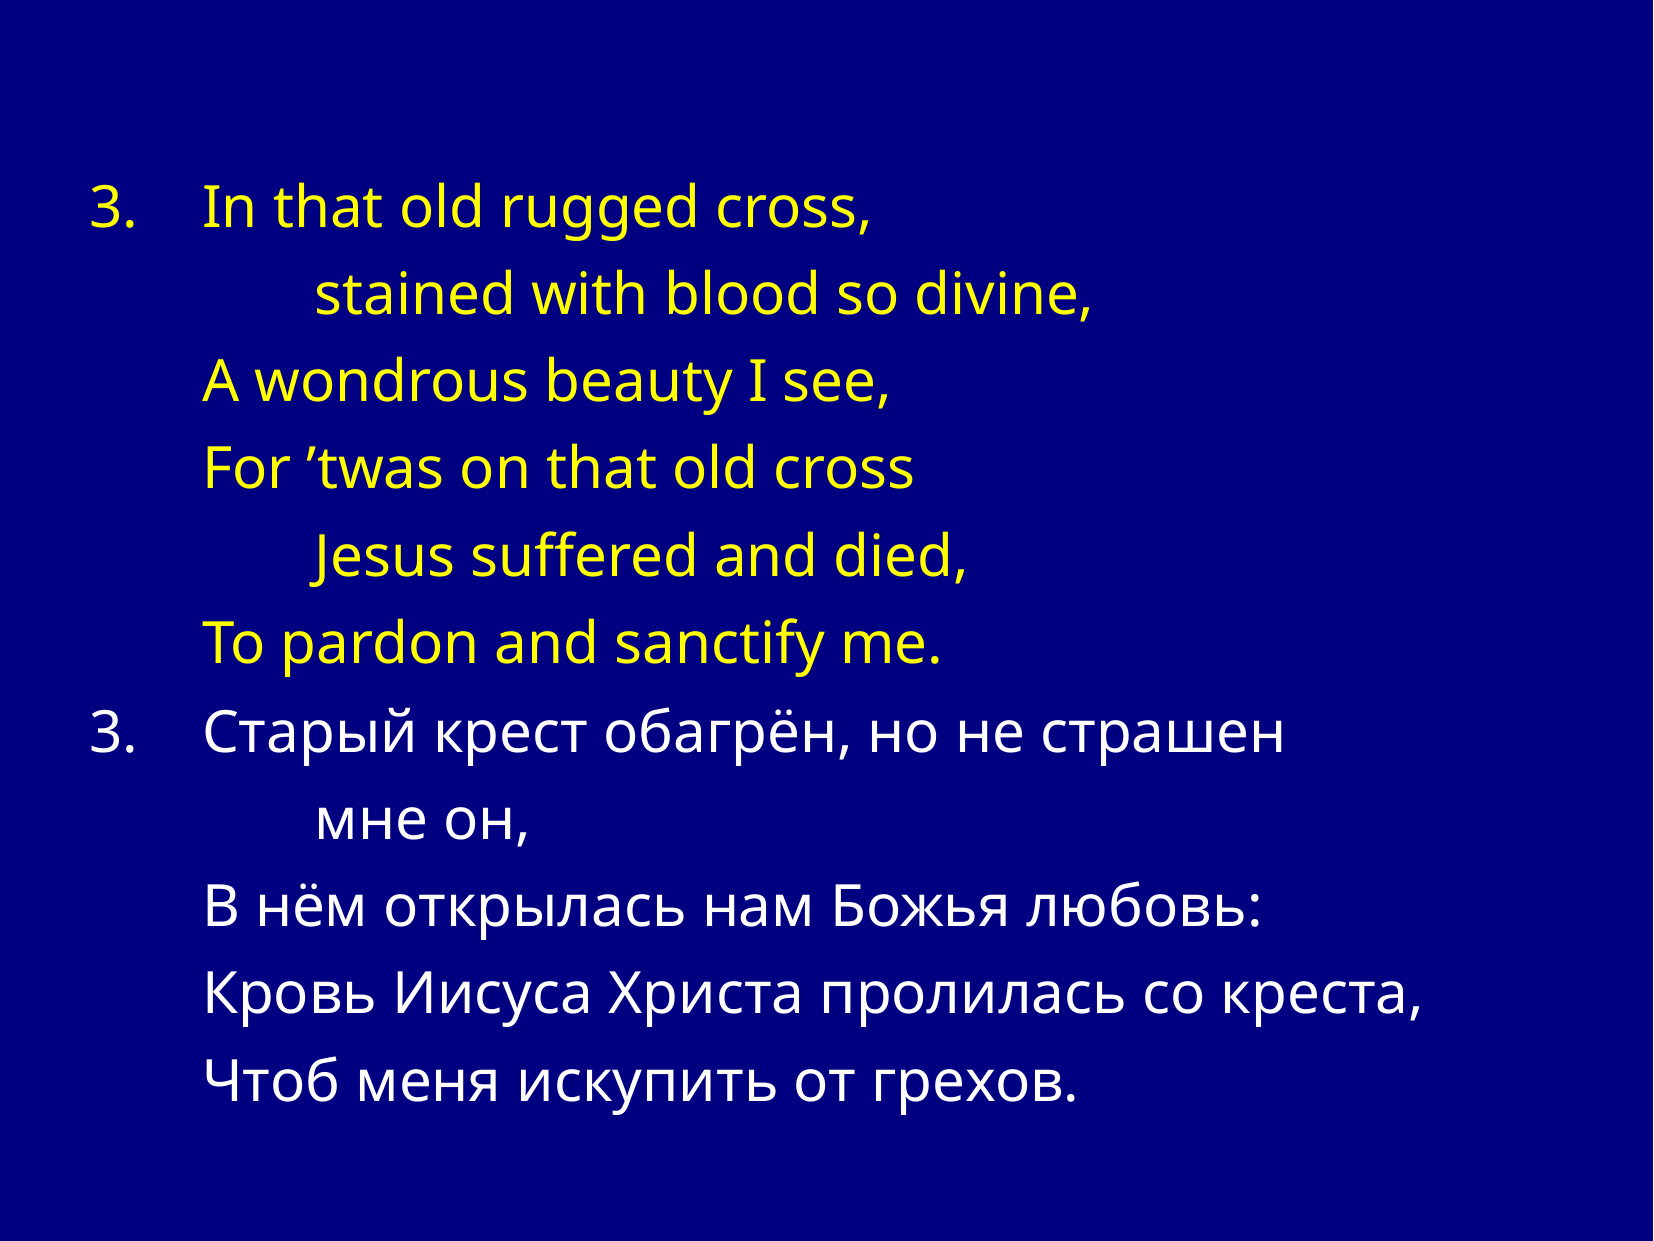

3.	In that old rugged cross,
		stained with blood so divine,
	A wondrous beauty I see,
	For ’twas on that old cross
		Jesus suffered and died,
	To pardon and sanctify me.
3.	Старый крест обагрён, но не страшен
		мне он,
	В нём открылась нам Божья любовь:
	Кровь Иисуса Христа пролилась со креста,
	Чтоб меня искупить от грехов.